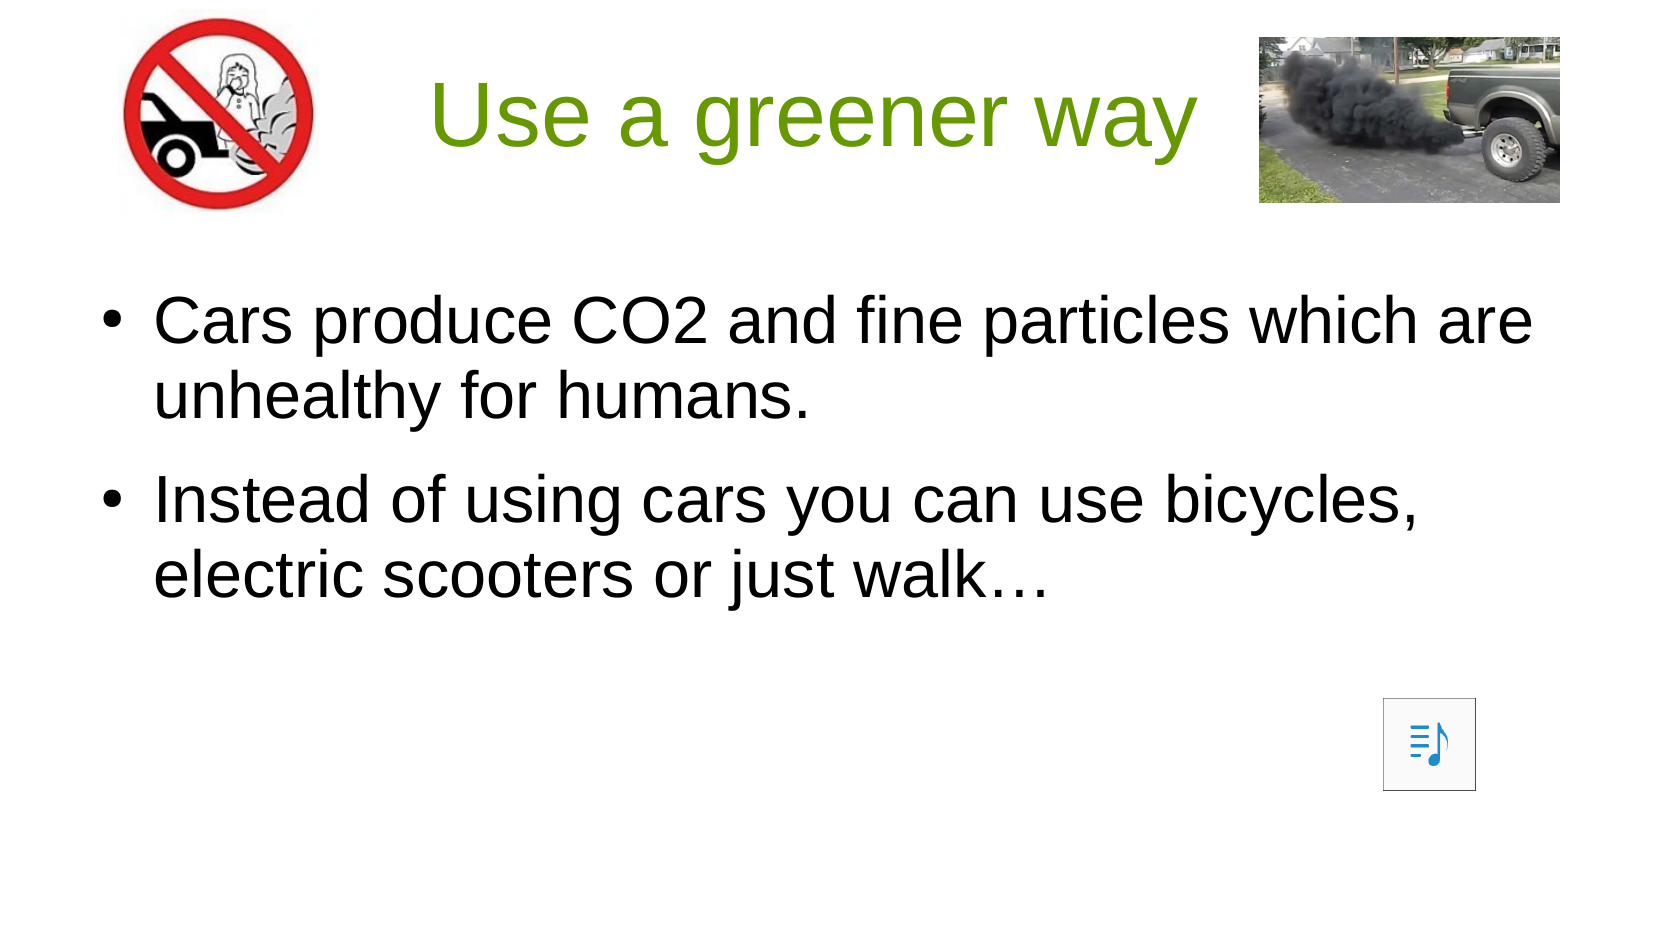

# Use a greener way
Cars produce CO2 and fine particles which are unhealthy for humans.
Instead of using cars you can use bicycles, electric scooters or just walk…